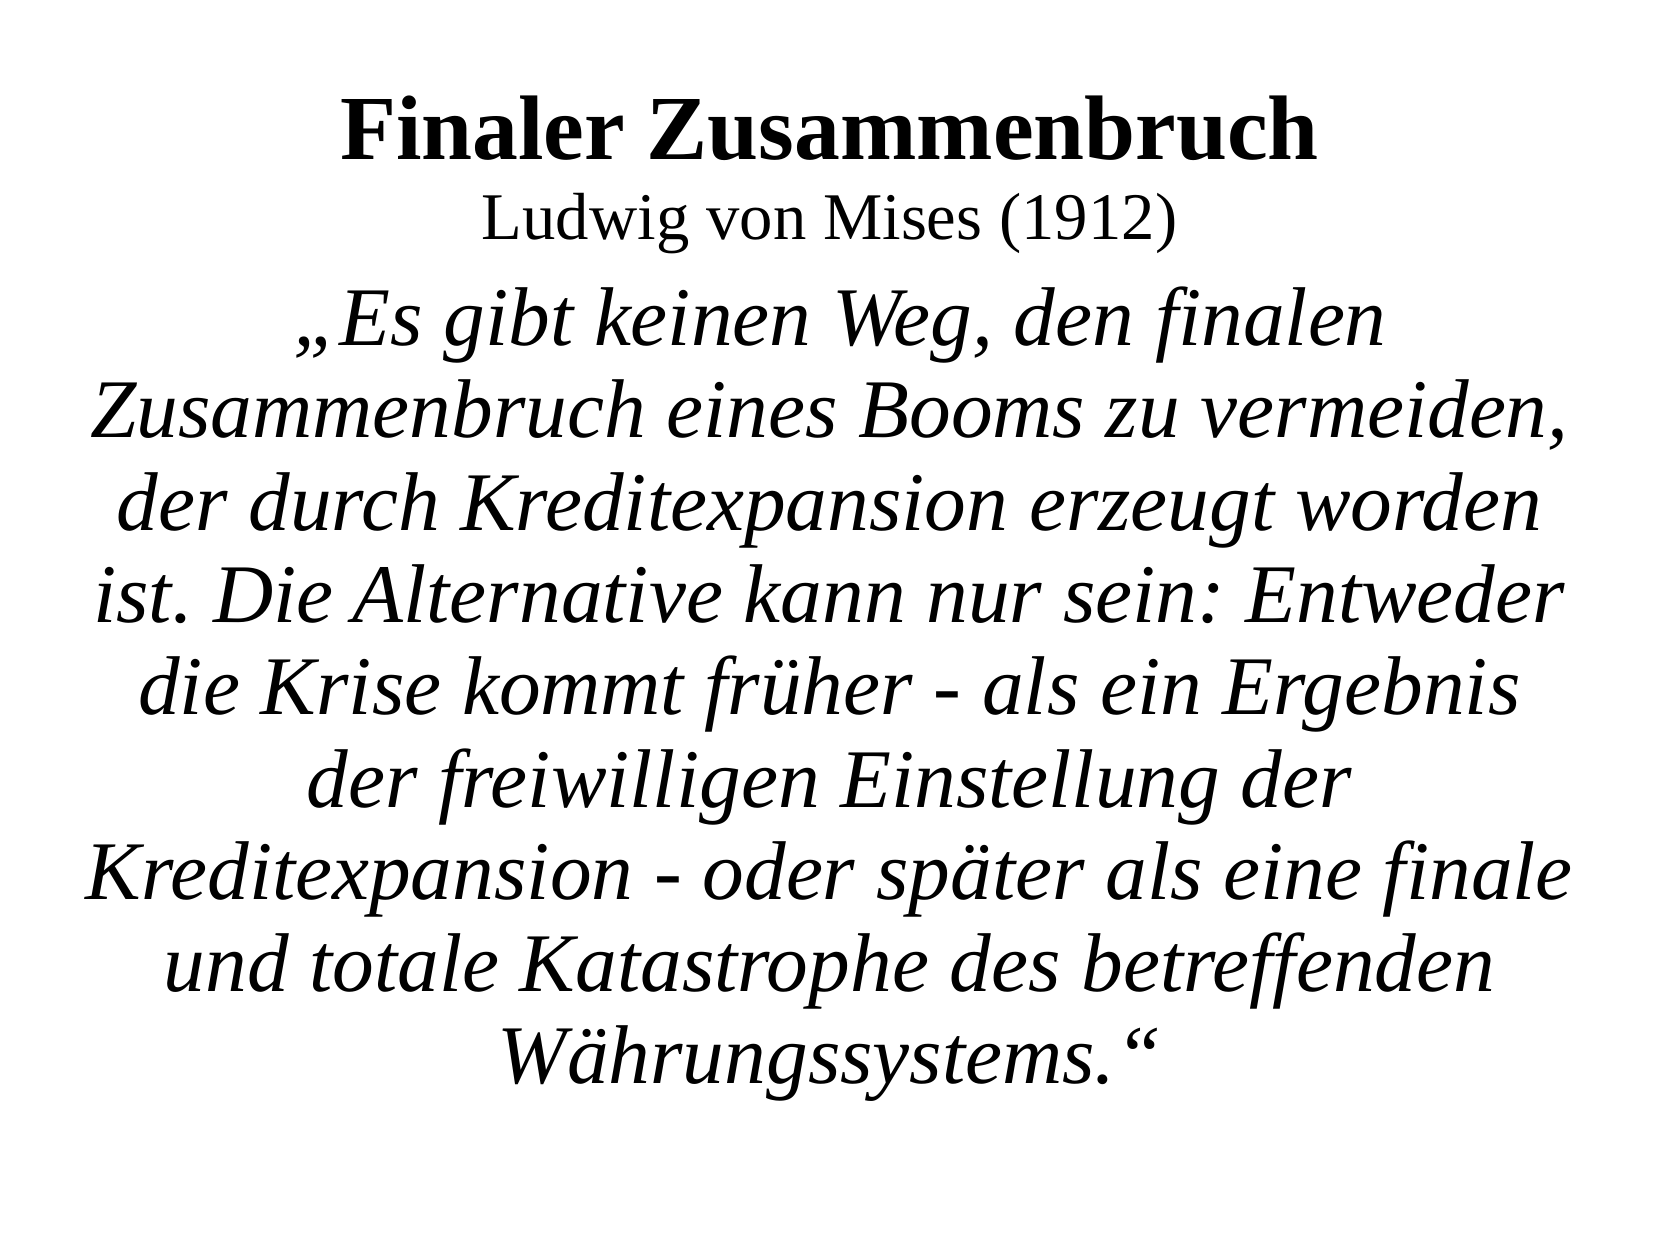

Finaler Zusammenbruch
Ludwig von Mises (1912)
 „Es gibt keinen Weg, den finalen Zusammenbruch eines Booms zu vermeiden, der durch Kreditexpansion erzeugt worden ist. Die Alternative kann nur sein: Entweder die Krise kommt früher - als ein Ergebnis der freiwilligen Einstellung der Kreditexpansion - oder später als eine finale und totale Katastrophe des betreffenden Währungssystems.“